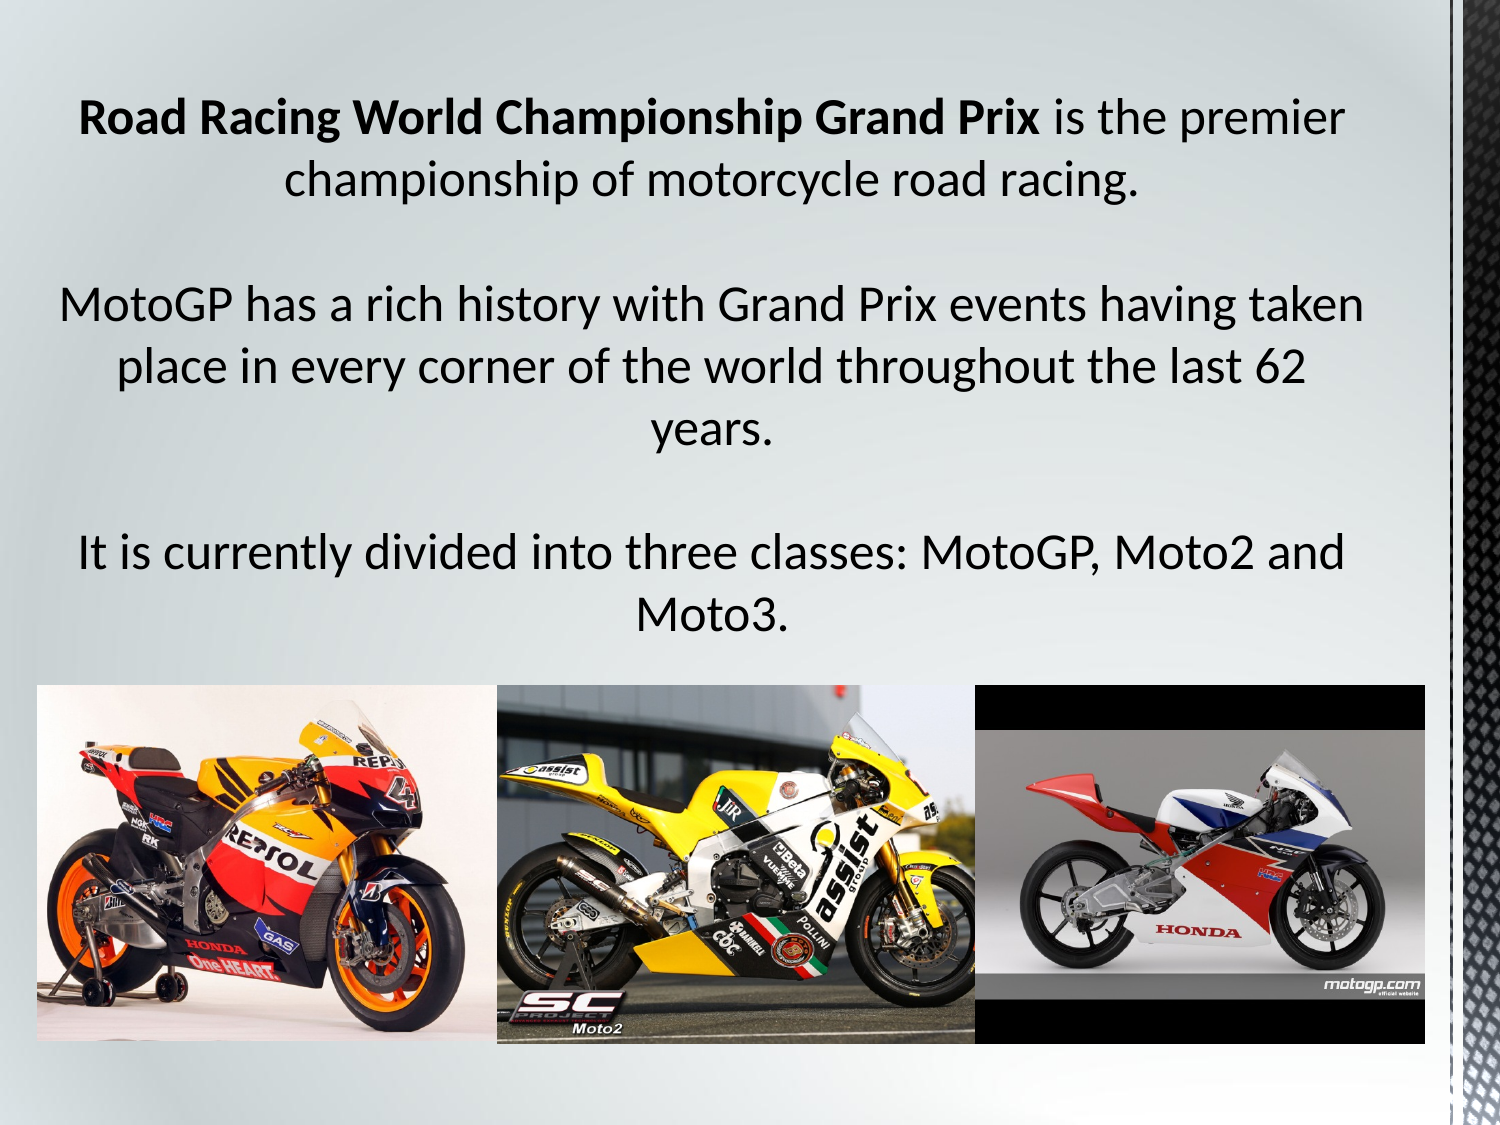

# Road Racing World Championship Grand Prix is the premier championship of motorcycle road racing. MotoGP has a rich history with Grand Prix events having taken place in every corner of the world throughout the last 62 years. It is currently divided into three classes: MotoGP, Moto2 and Moto3.